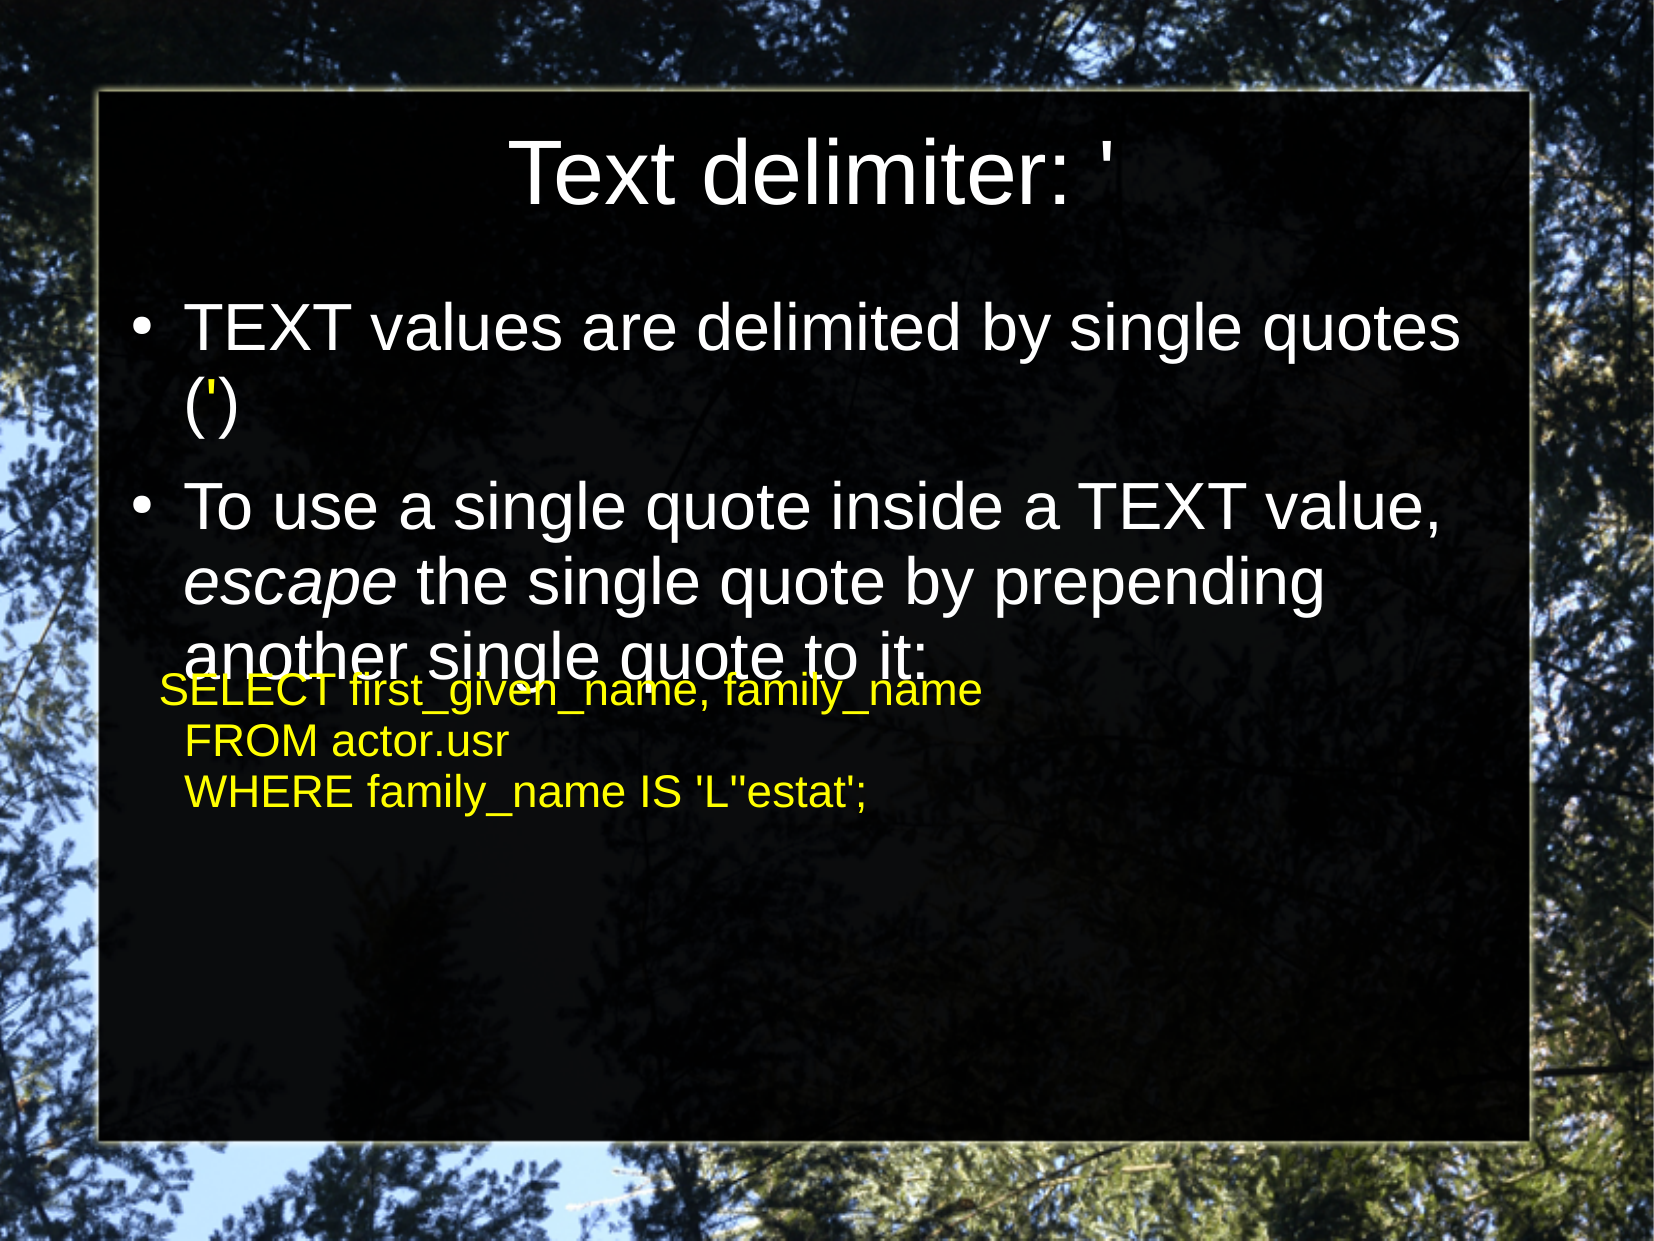

# Text delimiter: '
TEXT values are delimited by single quotes (')
To use a single quote inside a TEXT value, escape the single quote by prepending another single quote to it:
SELECT first_given_name, family_name
 FROM actor.usr
 WHERE family_name IS 'L''estat';